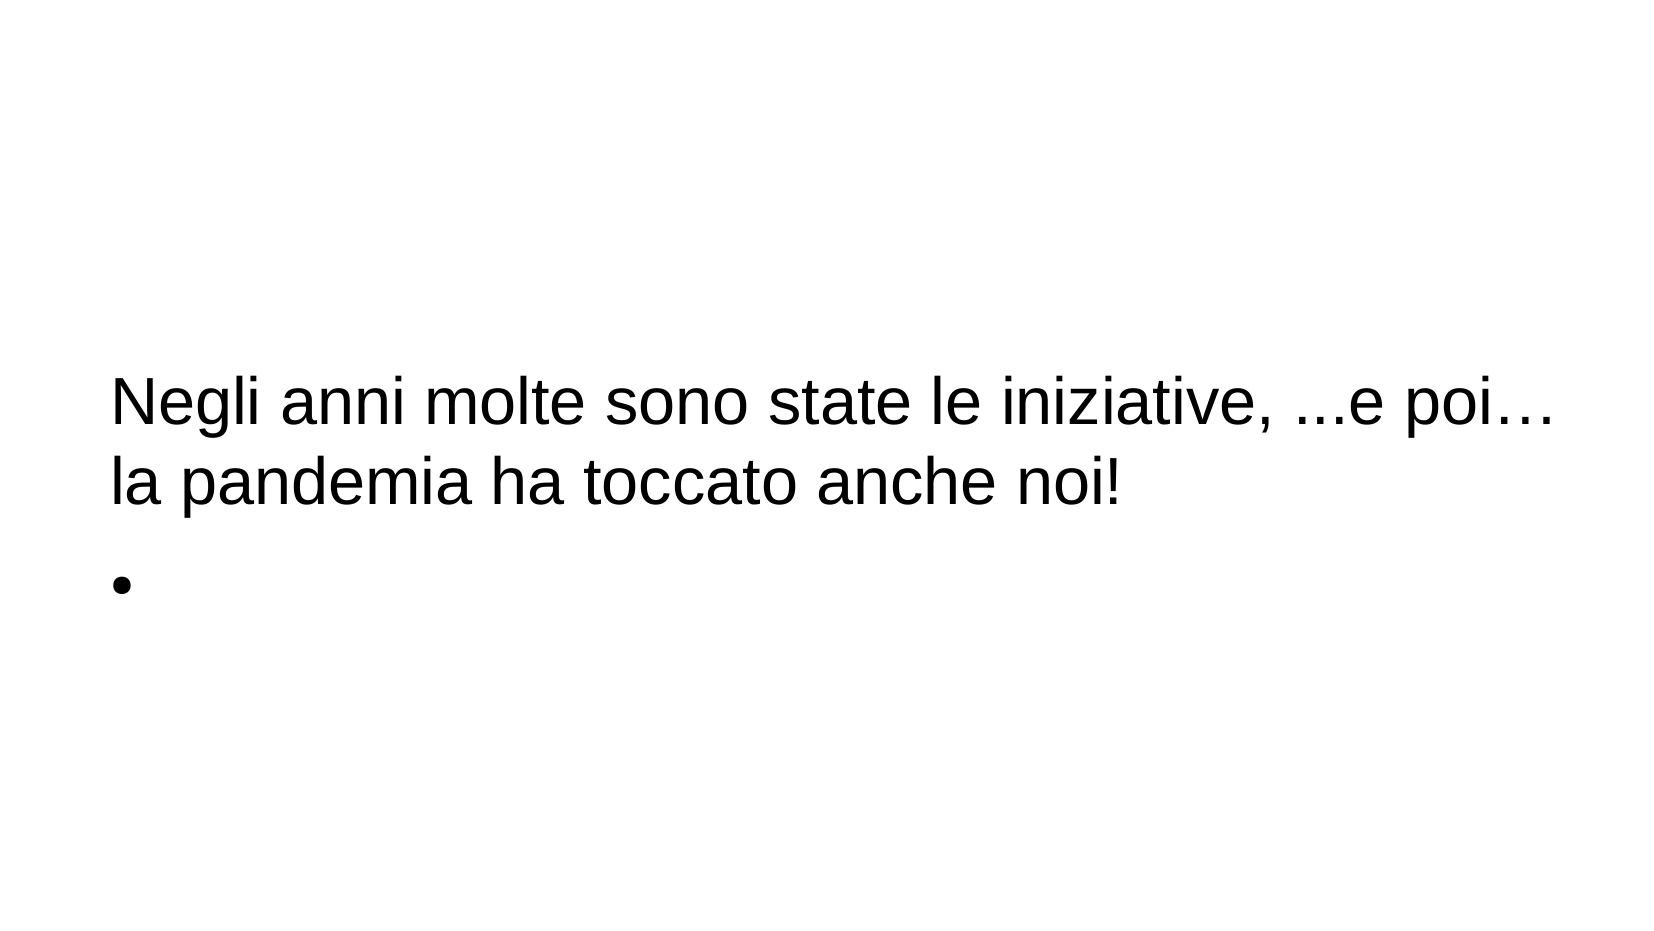

# Negli anni molte sono state le iniziative, ...e poi… la pandemia ha toccato anche noi!